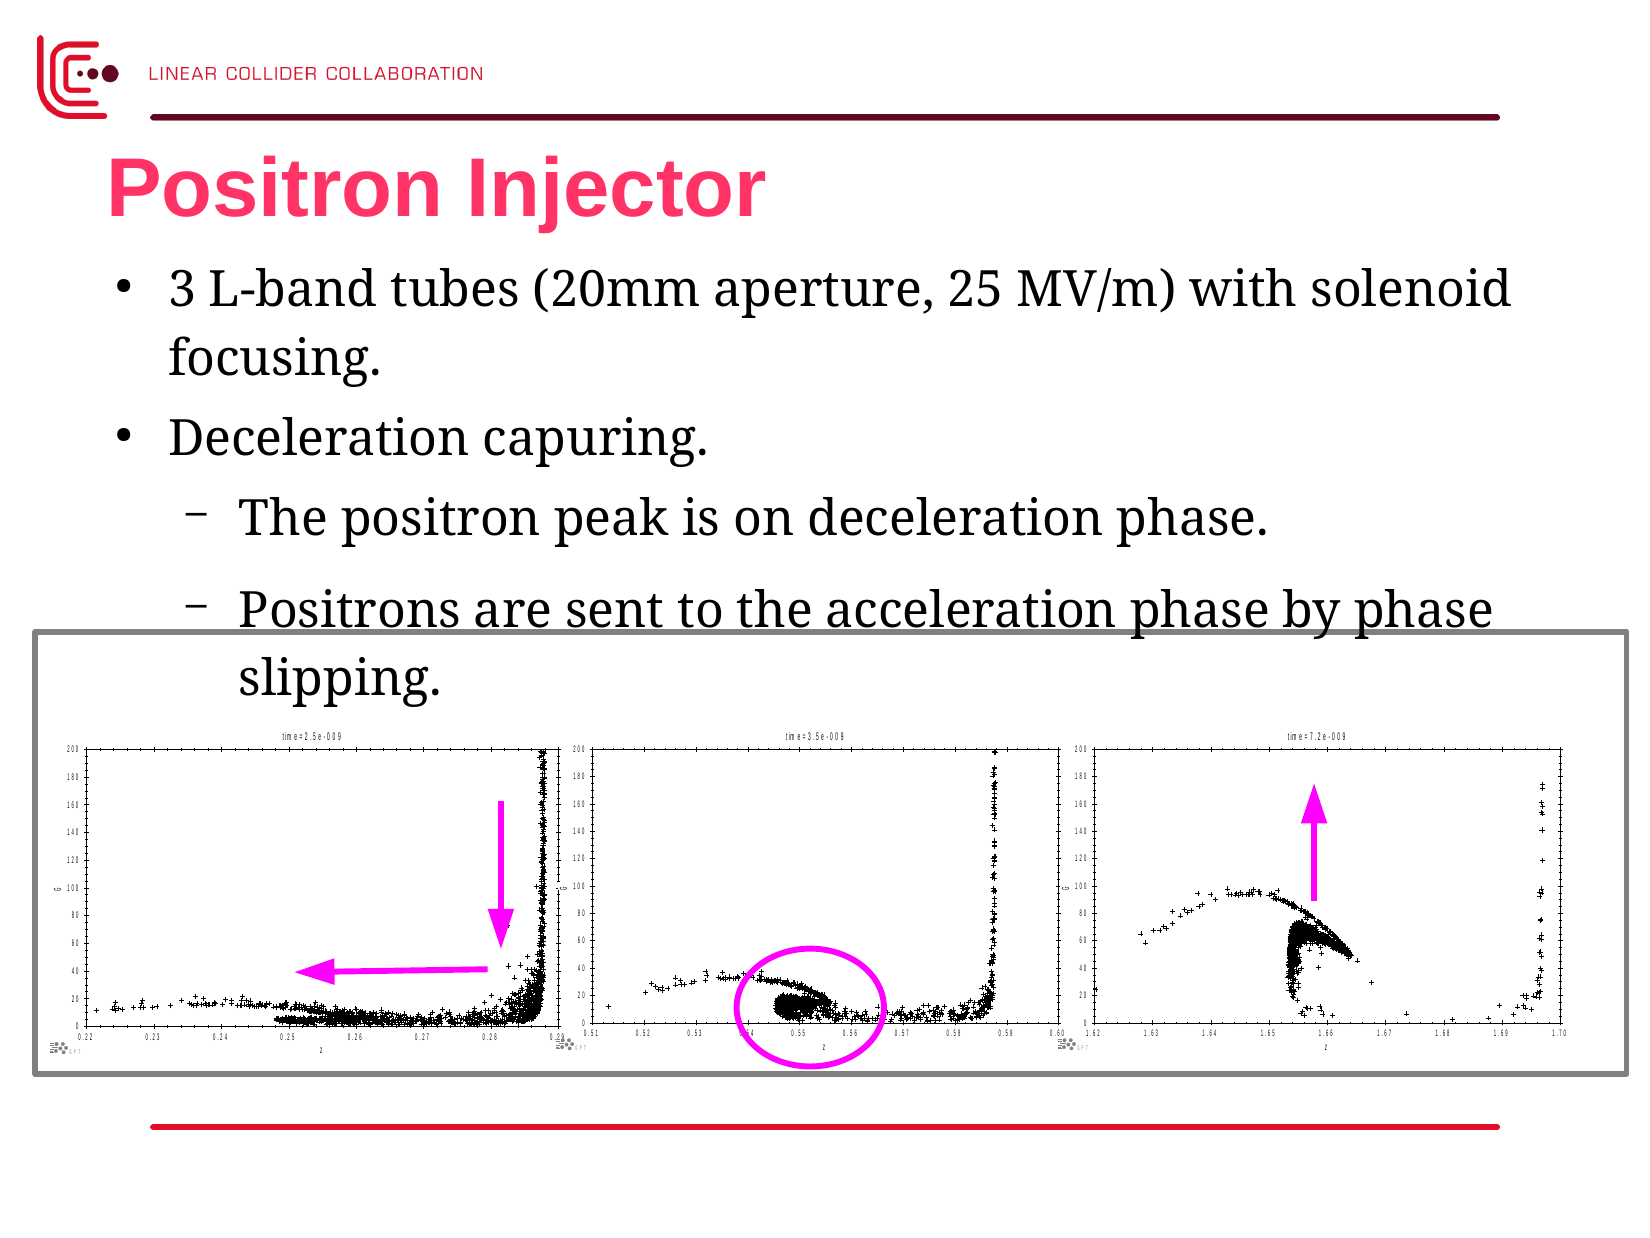

# Positron Injector
3 L-band tubes (20mm aperture, 25 MV/m) with solenoid focusing.
Deceleration capuring.
The positron peak is on deceleration phase.
Positrons are sent to the acceleration phase by phase slipping.